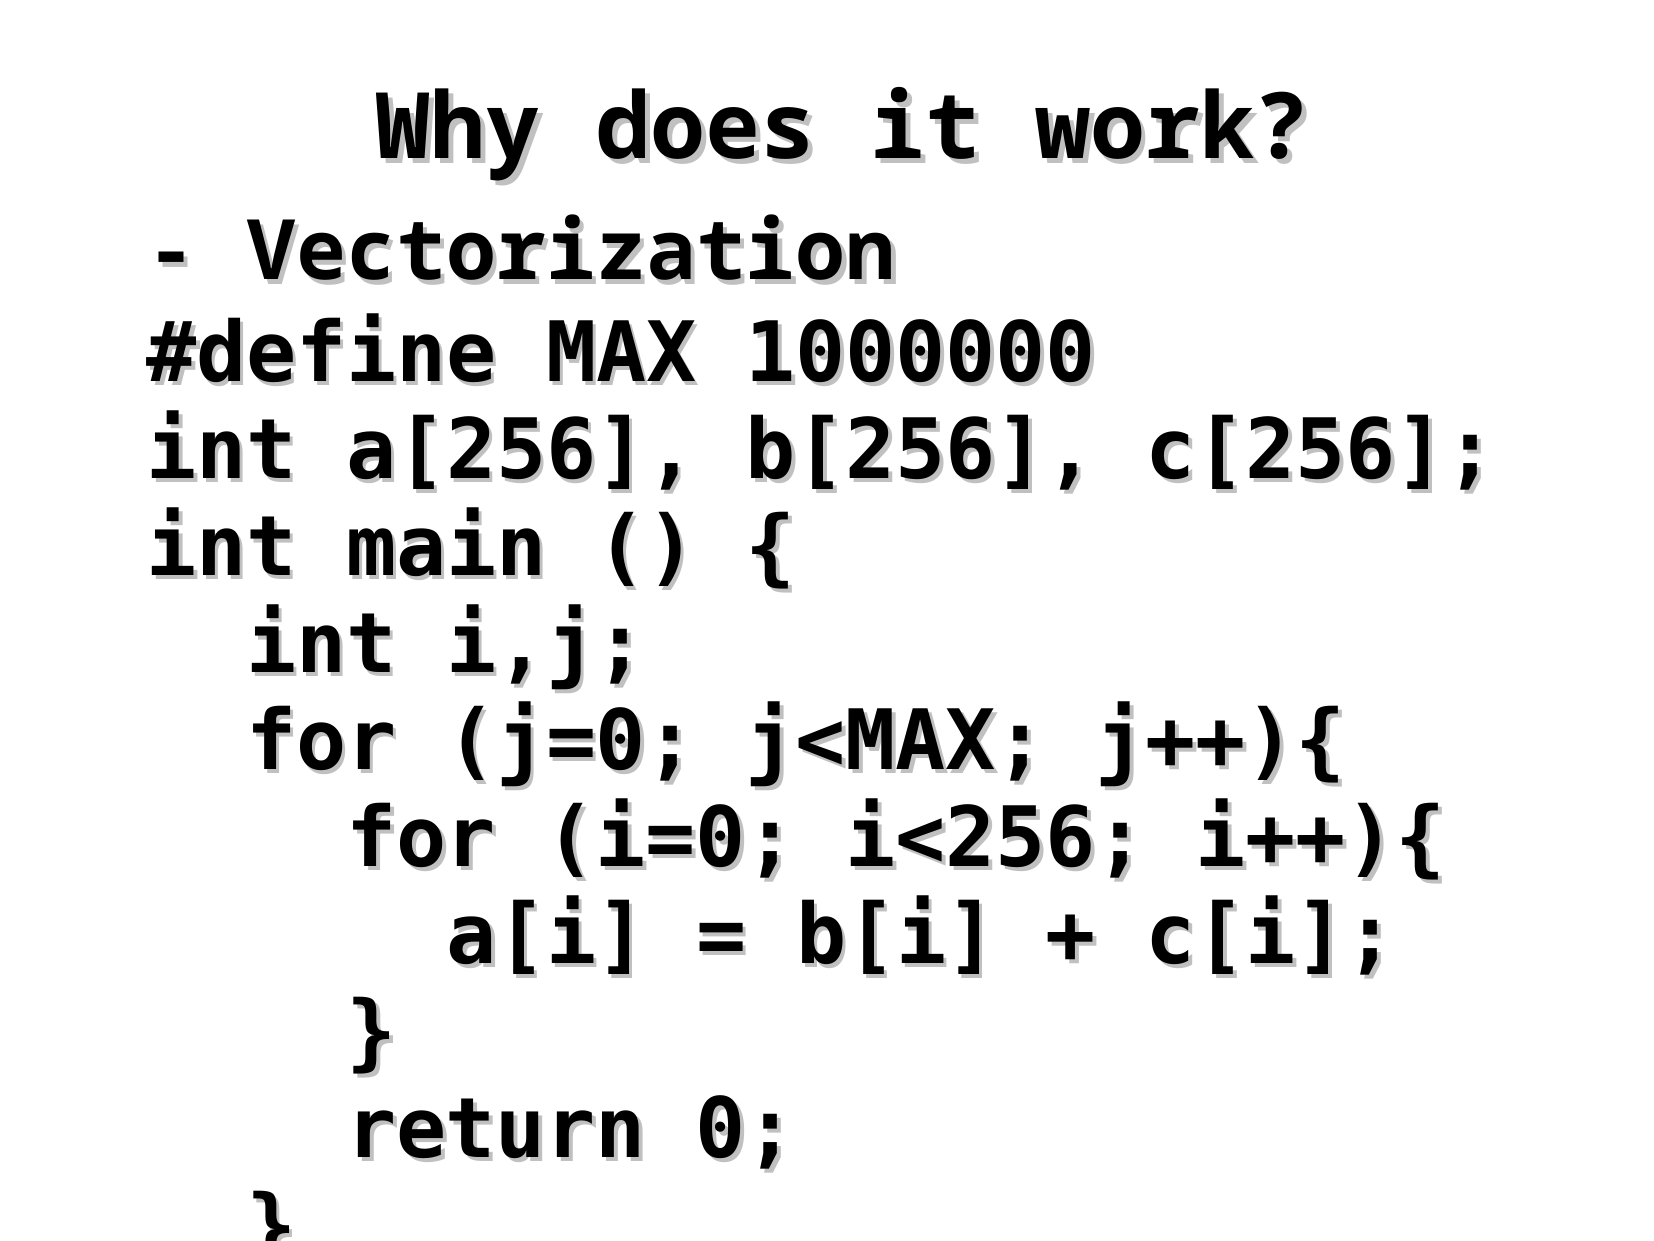

# Why does it work?
- Vectorization
#define MAX 1000000
int a[256], b[256], c[256];
int main () {
 int i,j;
 for (j=0; j<MAX; j++){
 for (i=0; i<256; i++){
 a[i] = b[i] + c[i];
 }
 return 0;
 }
}